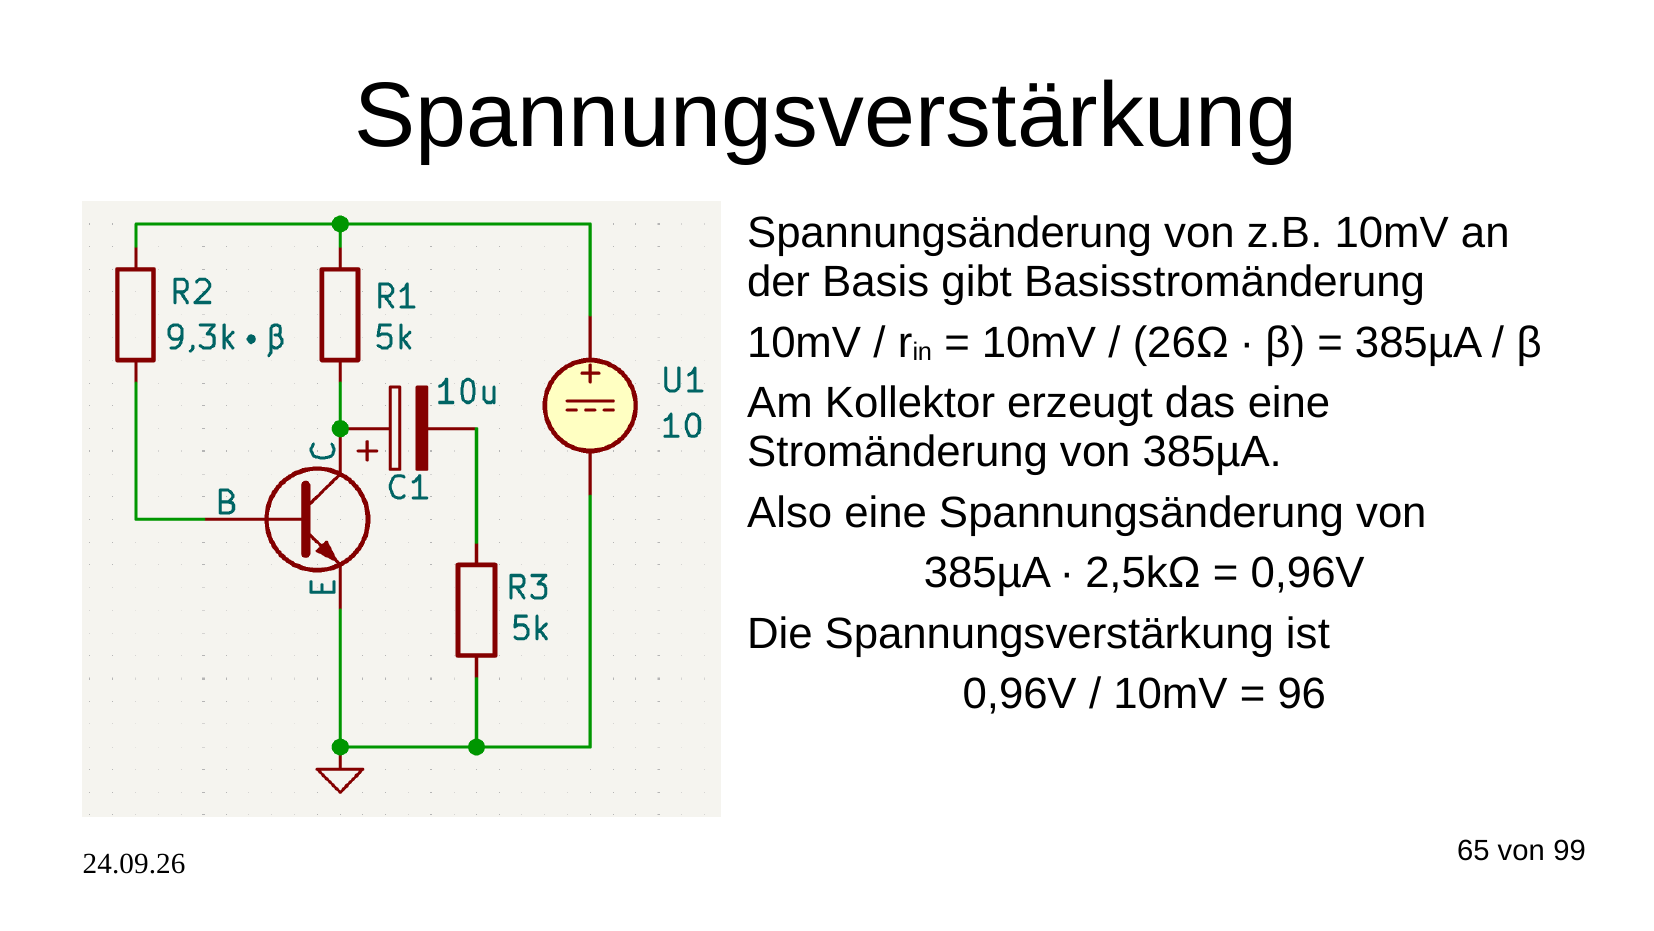

# Spannungsverstärkung
Spannungsänderung von z.B. 10mV an der Basis gibt Basisstromänderung
10mV / rin = 10mV / (26Ω ∙ β) = 385µA / β
Am Kollektor erzeugt das eine
Stromänderung von 385µA.
Also eine Spannungsänderung von
385µA ∙ 2,5kΩ = 0,96V
Die Spannungsverstärkung ist
0,96V / 10mV = 96
65